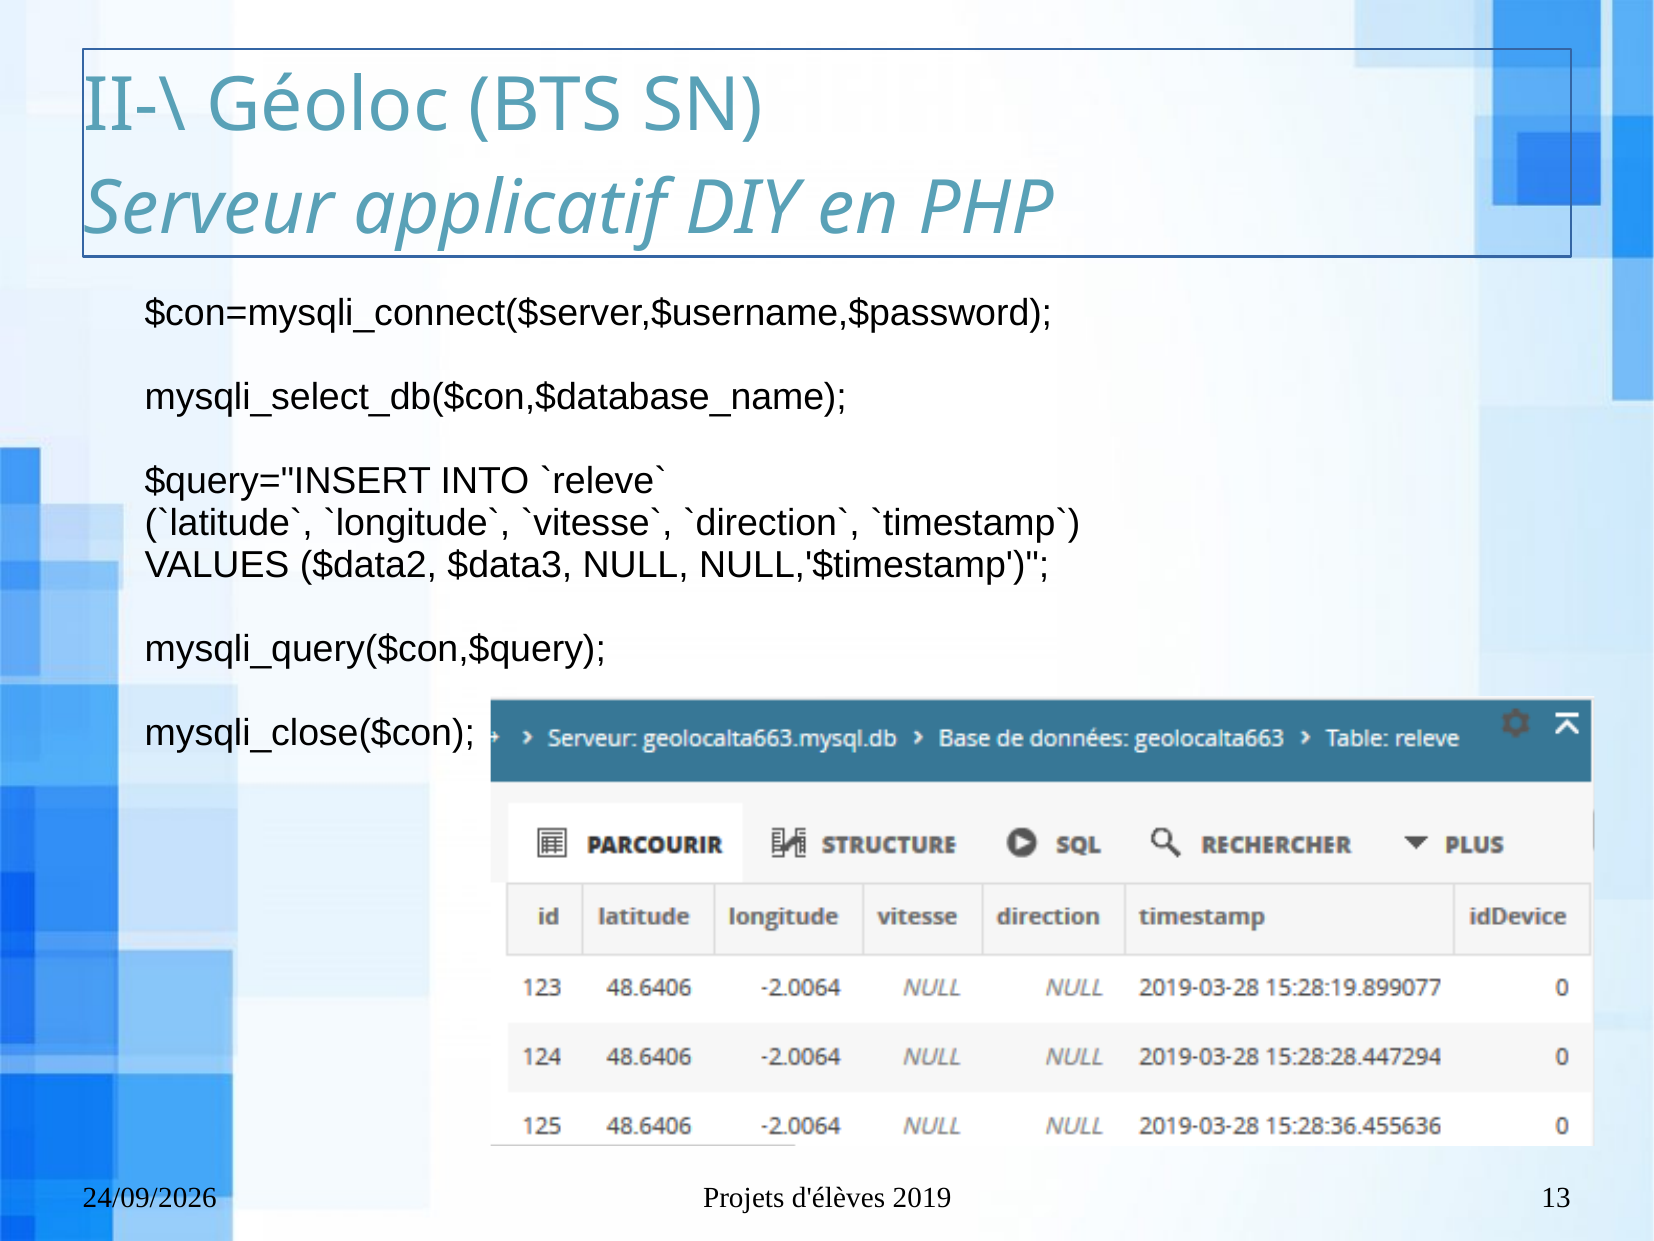

# II-\ Géoloc (BTS SN) Serveur applicatif DIY en PHP
$con=mysqli_connect($server,$username,$password);
mysqli_select_db($con,$database_name);
$query="INSERT INTO `releve`
(`latitude`, `longitude`, `vitesse`, `direction`, `timestamp`)
VALUES ($data2, $data3, NULL, NULL,'$timestamp')";
mysqli_query($con,$query);
mysqli_close($con);
Projets d'élèves 2019
13